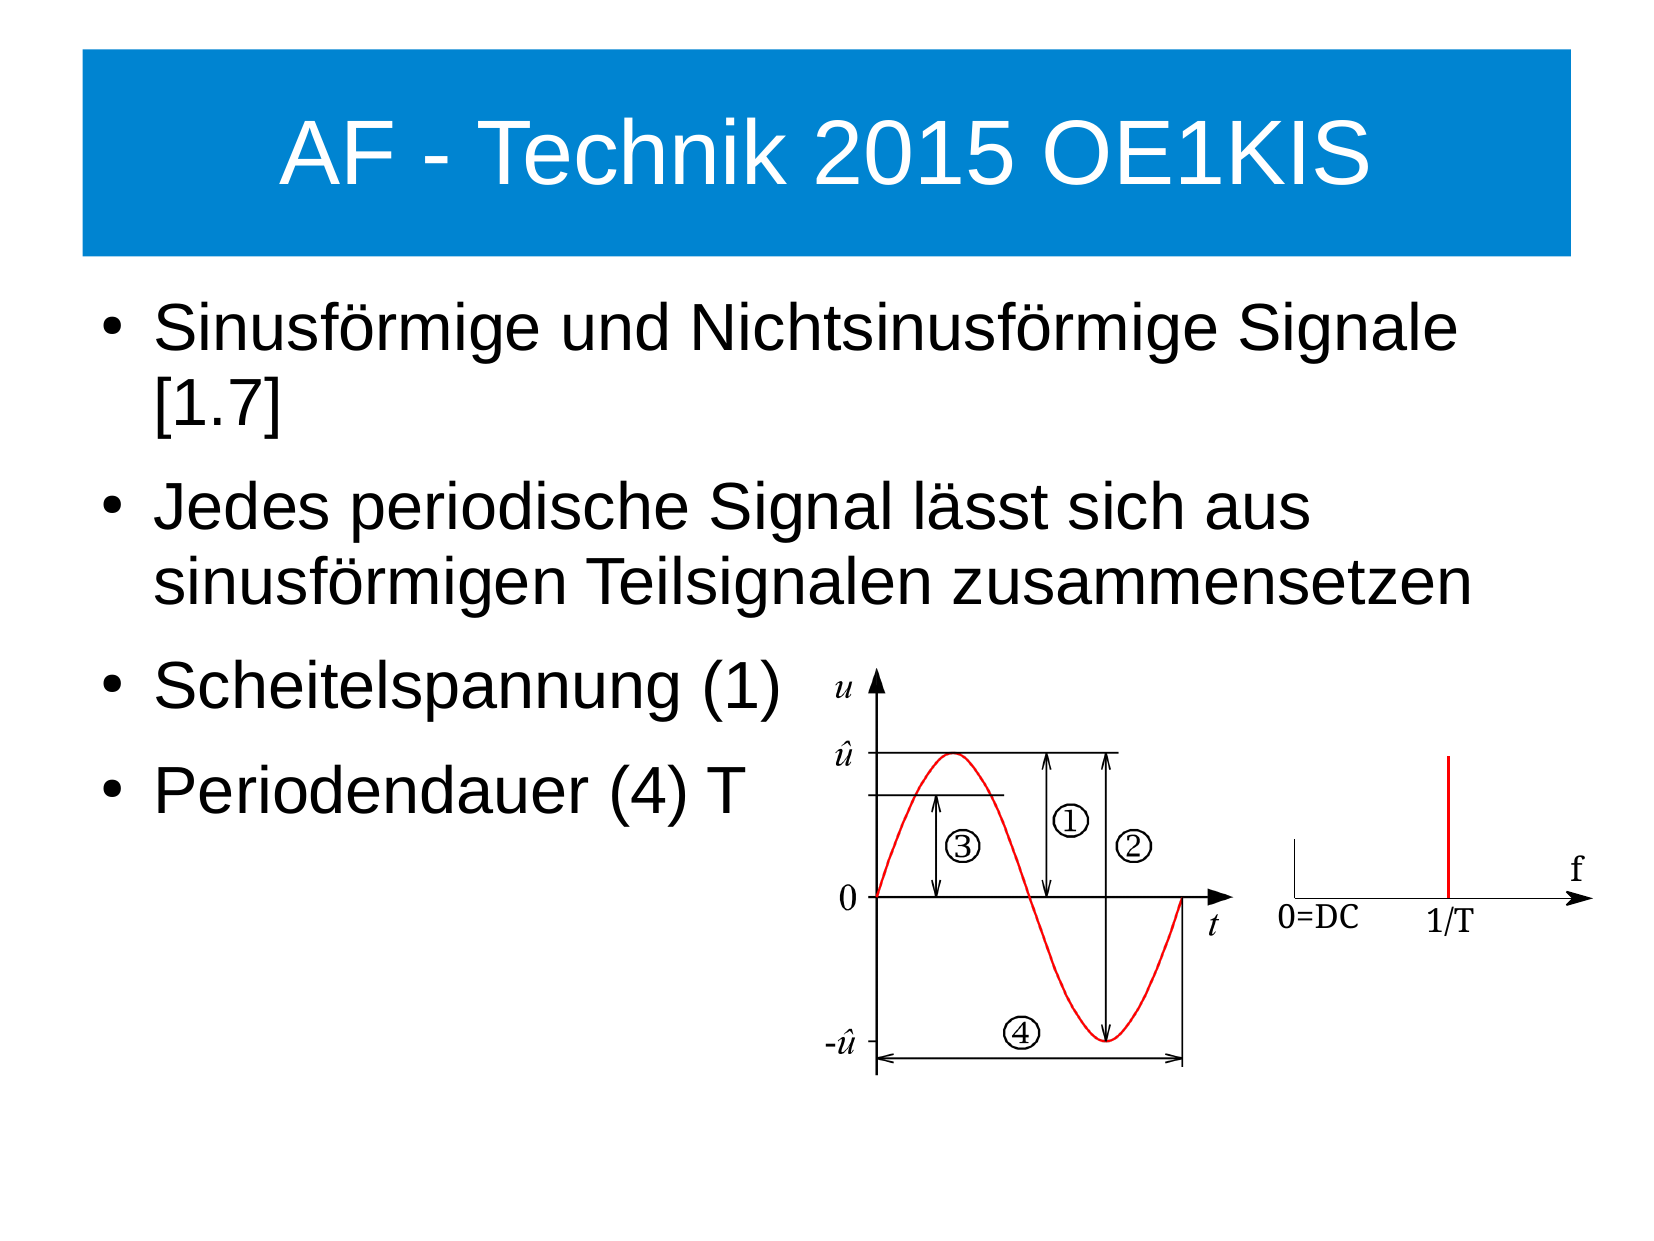

#
AF - Technik 2015 OE1KIS
Sinusförmige und Nichtsinusförmige Signale [1.7]
Jedes periodische Signal lässt sich aus sinusförmigen Teilsignalen zusammensetzen
Scheitelspannung (1)
Periodendauer (4) T